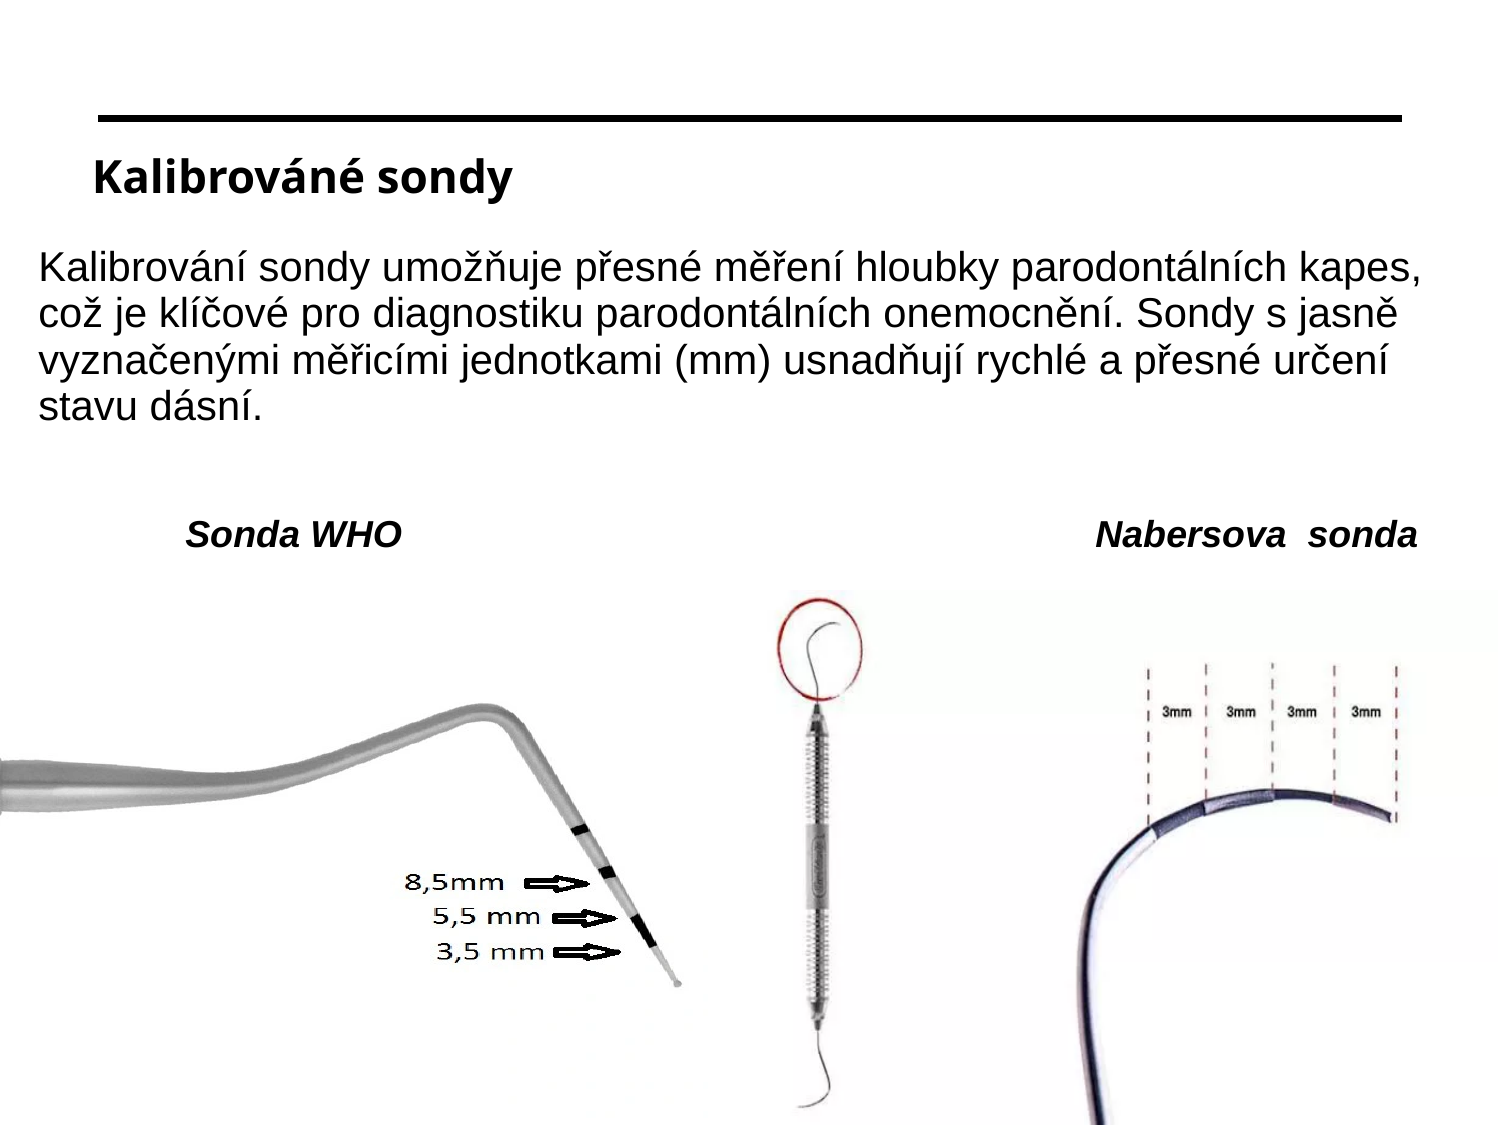

Kalibrováné sondy
Kalibrování sondy umožňuje přesné měření hloubky parodontálních kapes, což je klíčové pro diagnostiku parodontálních onemocnění. Sondy s jasně vyznačenými měřicími jednotkami (mm) usnadňují rychlé a přesné určení stavu dásní.
 Sonda WHO Nabersova sonda